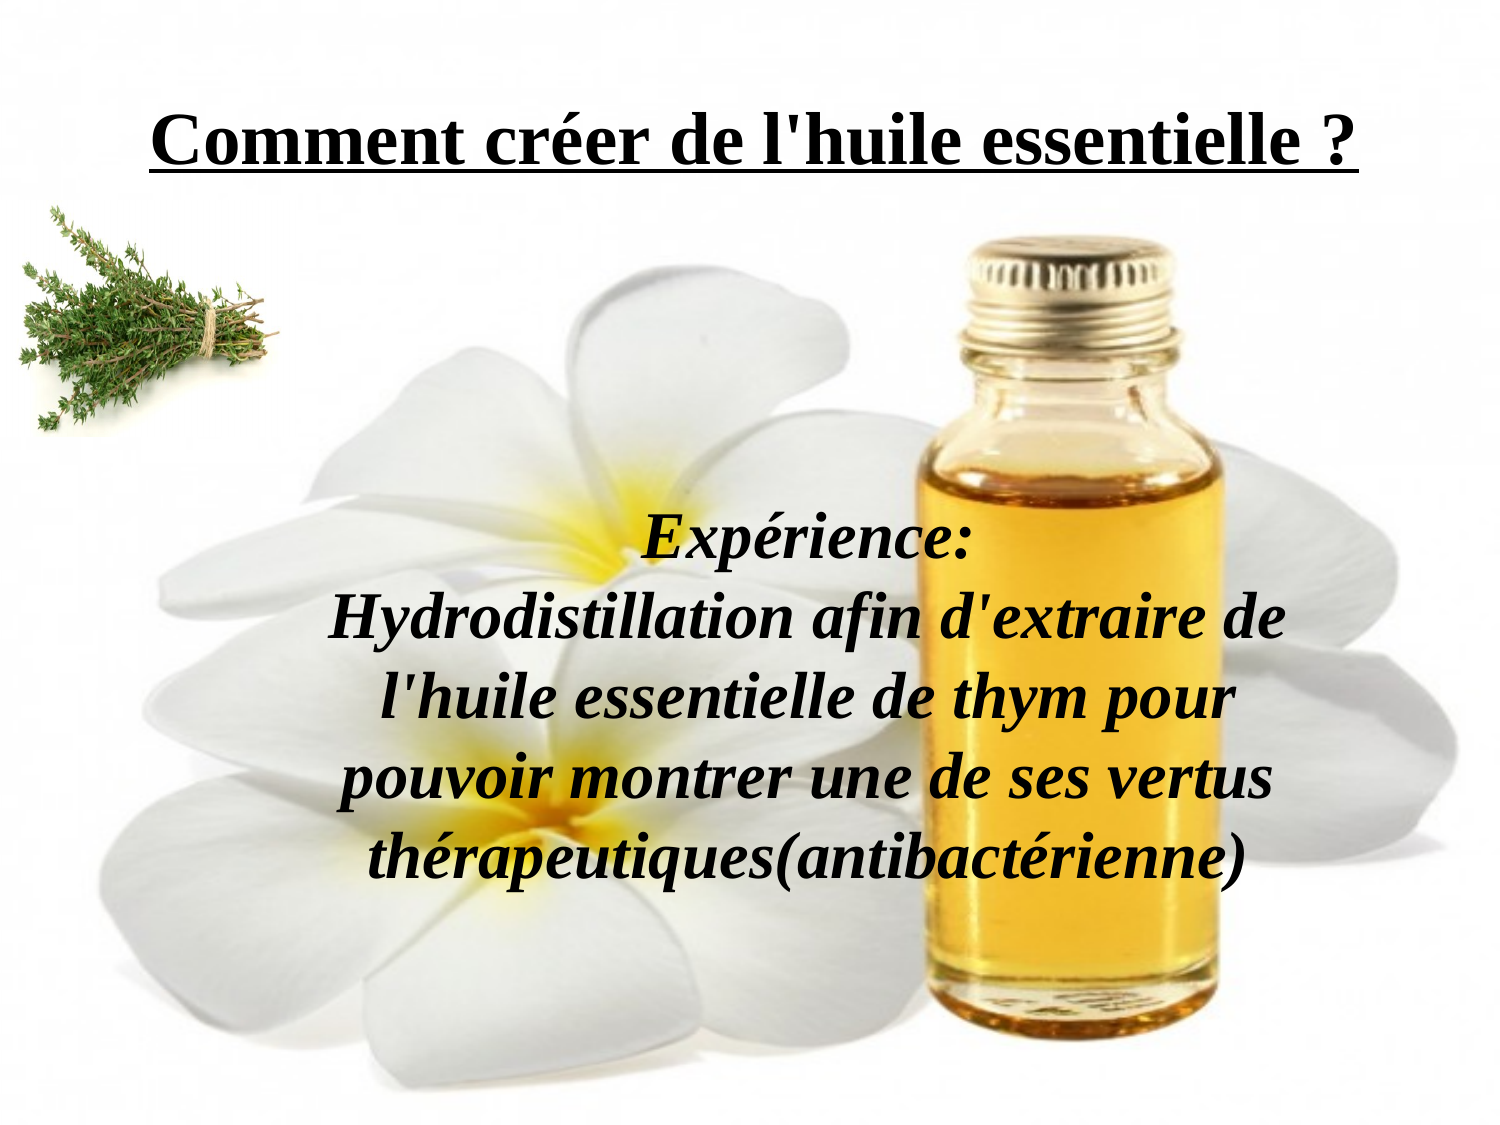

Comment créer de l'huile essentielle ?
Expérience:
Hydrodistillation afin d'extraire de l'huile essentielle de thym pour pouvoir montrer une de ses vertus thérapeutiques(antibactérienne)